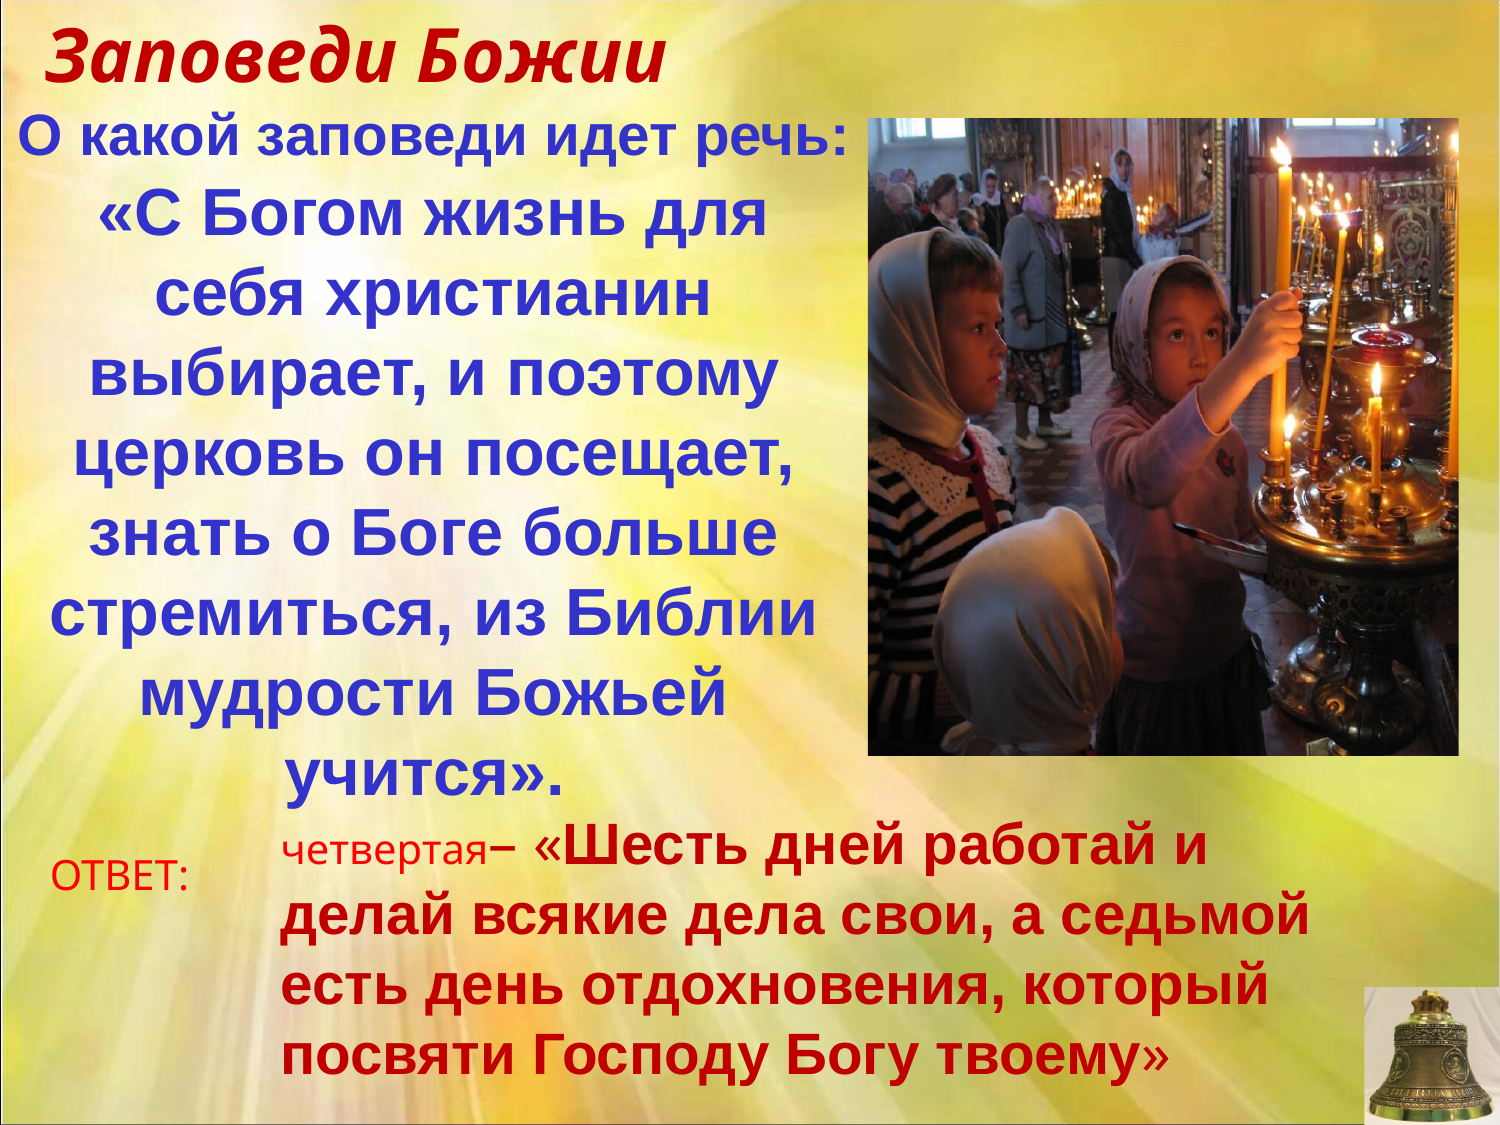

Заповеди Божии
О какой заповеди идет речь:
«С Богом жизнь для себя христианин выбирает, и поэтому церковь он посещает, знать о Боге больше стремиться, из Библии мудрости Божьей учится».
четвертая– «Шесть дней работай и делай всякие дела свои, а седьмой есть день отдохновения, который посвяти Господу Богу твоему»
ОТВЕТ: